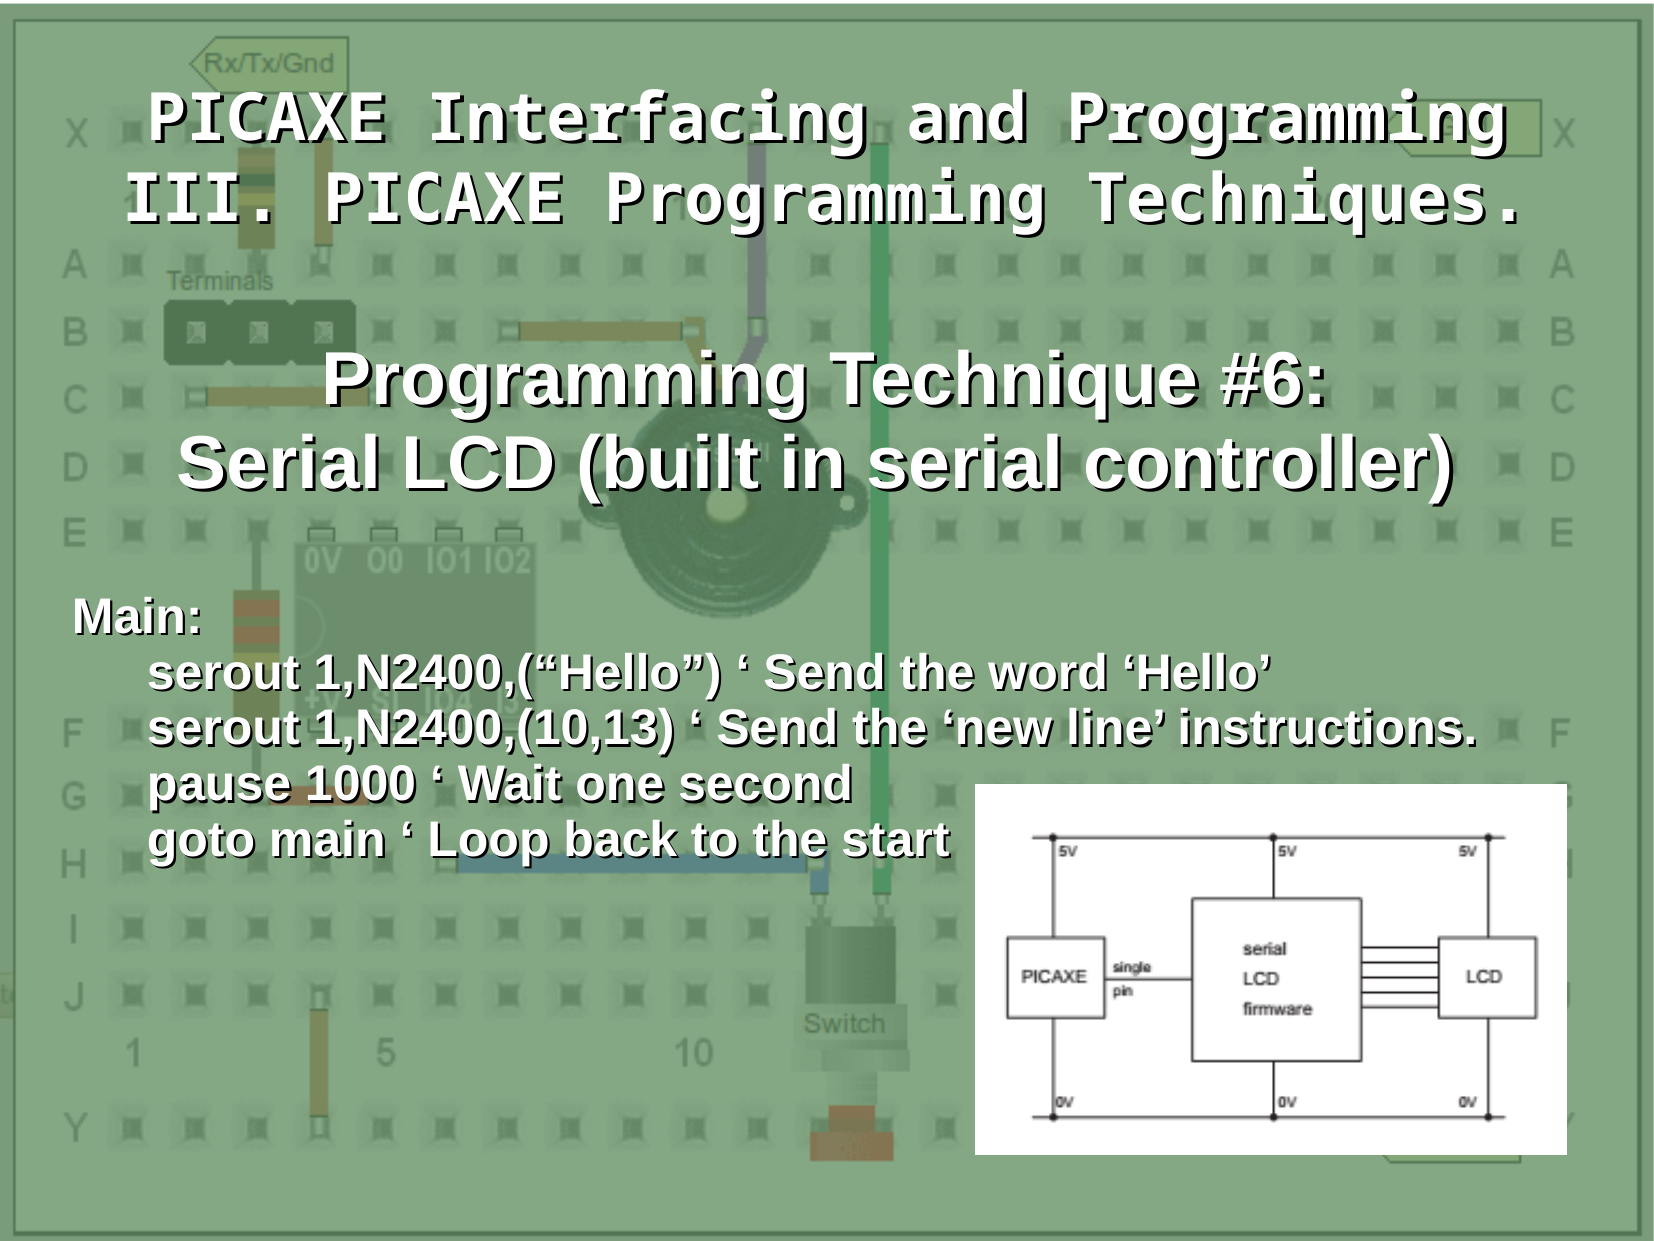

# PICAXE Interfacing and Programming III. PICAXE Programming Techniques.
 Programming Technique #6:
Serial LCD (built in serial controller)
Main:
	serout 1,N2400,(“Hello”) ‘ Send the word ‘Hello’
	serout 1,N2400,(10,13) ‘ Send the ‘new line’ instructions.
	pause 1000 ‘ Wait one second
	goto main ‘ Loop back to the start